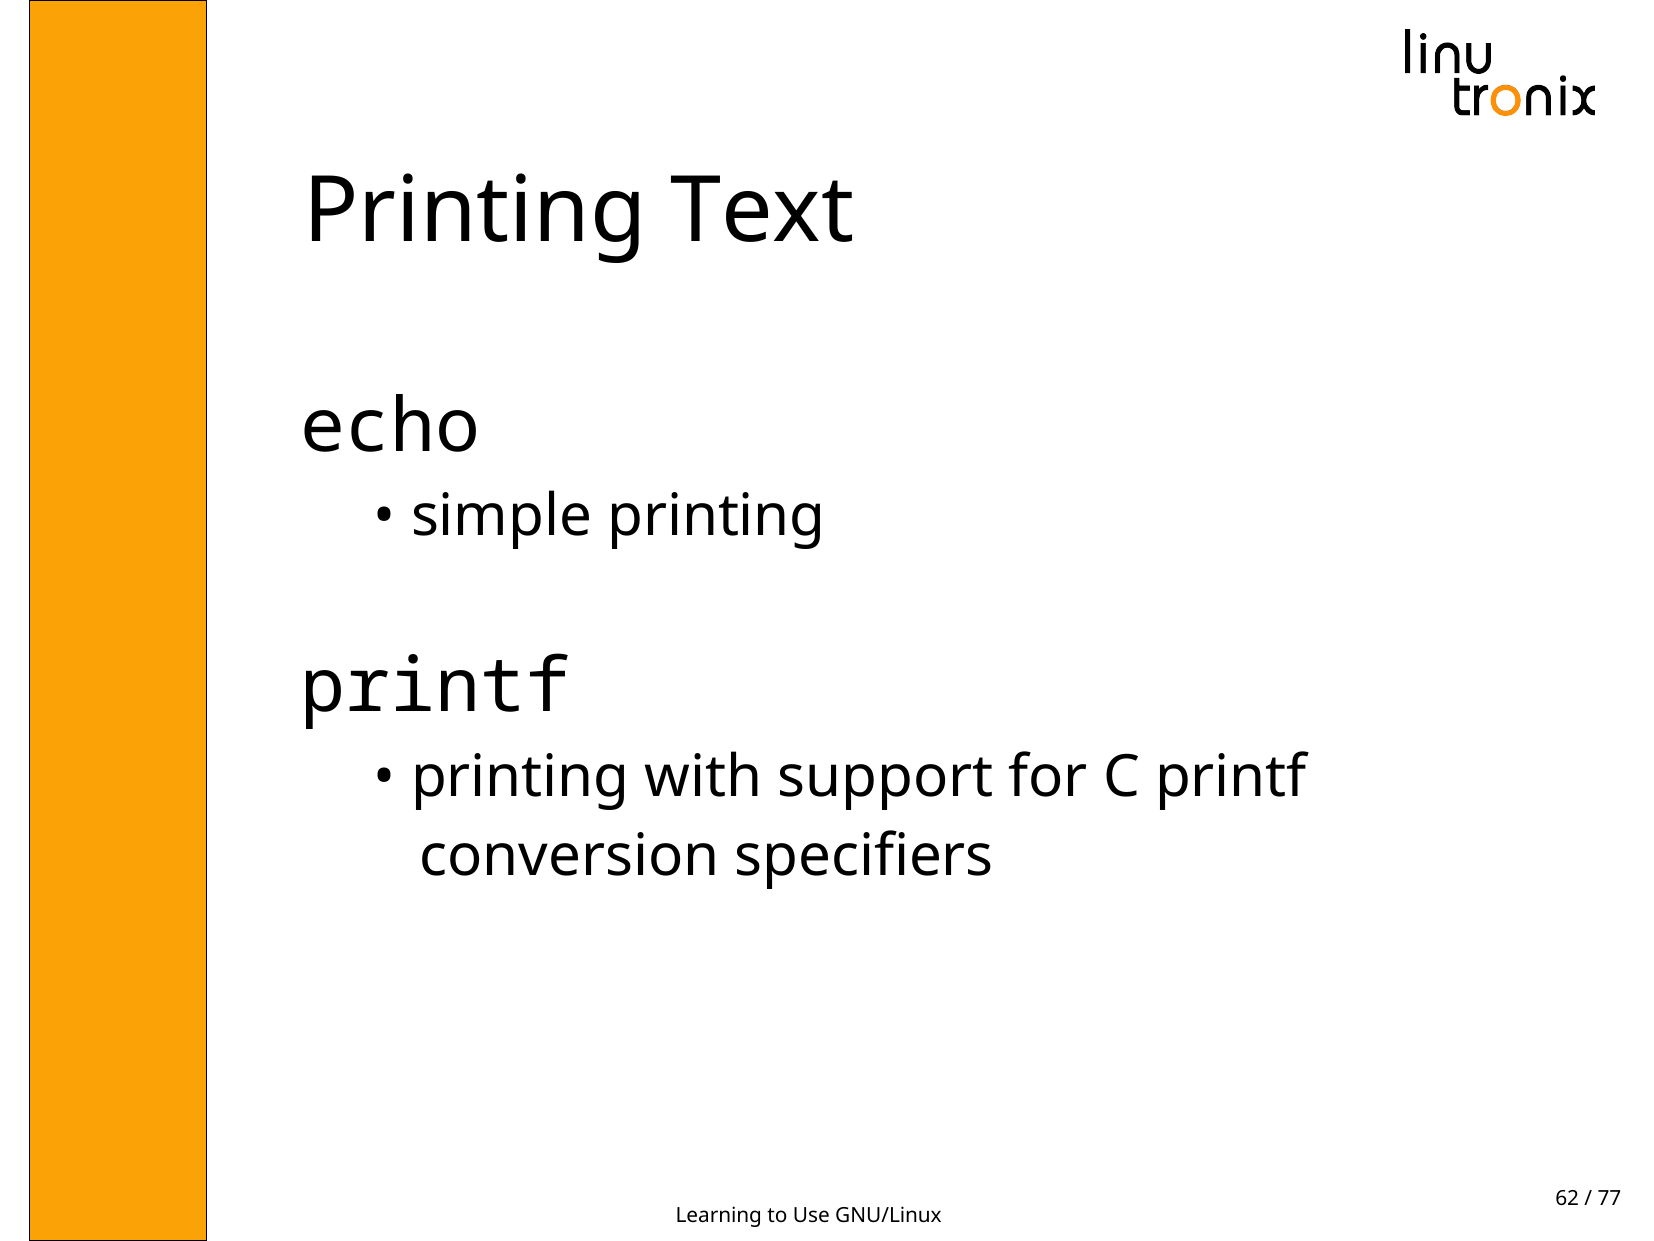

Printing Text
echo
	• simple printing
printf
	• printing with support for C printf
	 conversion specifiers
62
Firmenvorstellung Linutronix V3.3